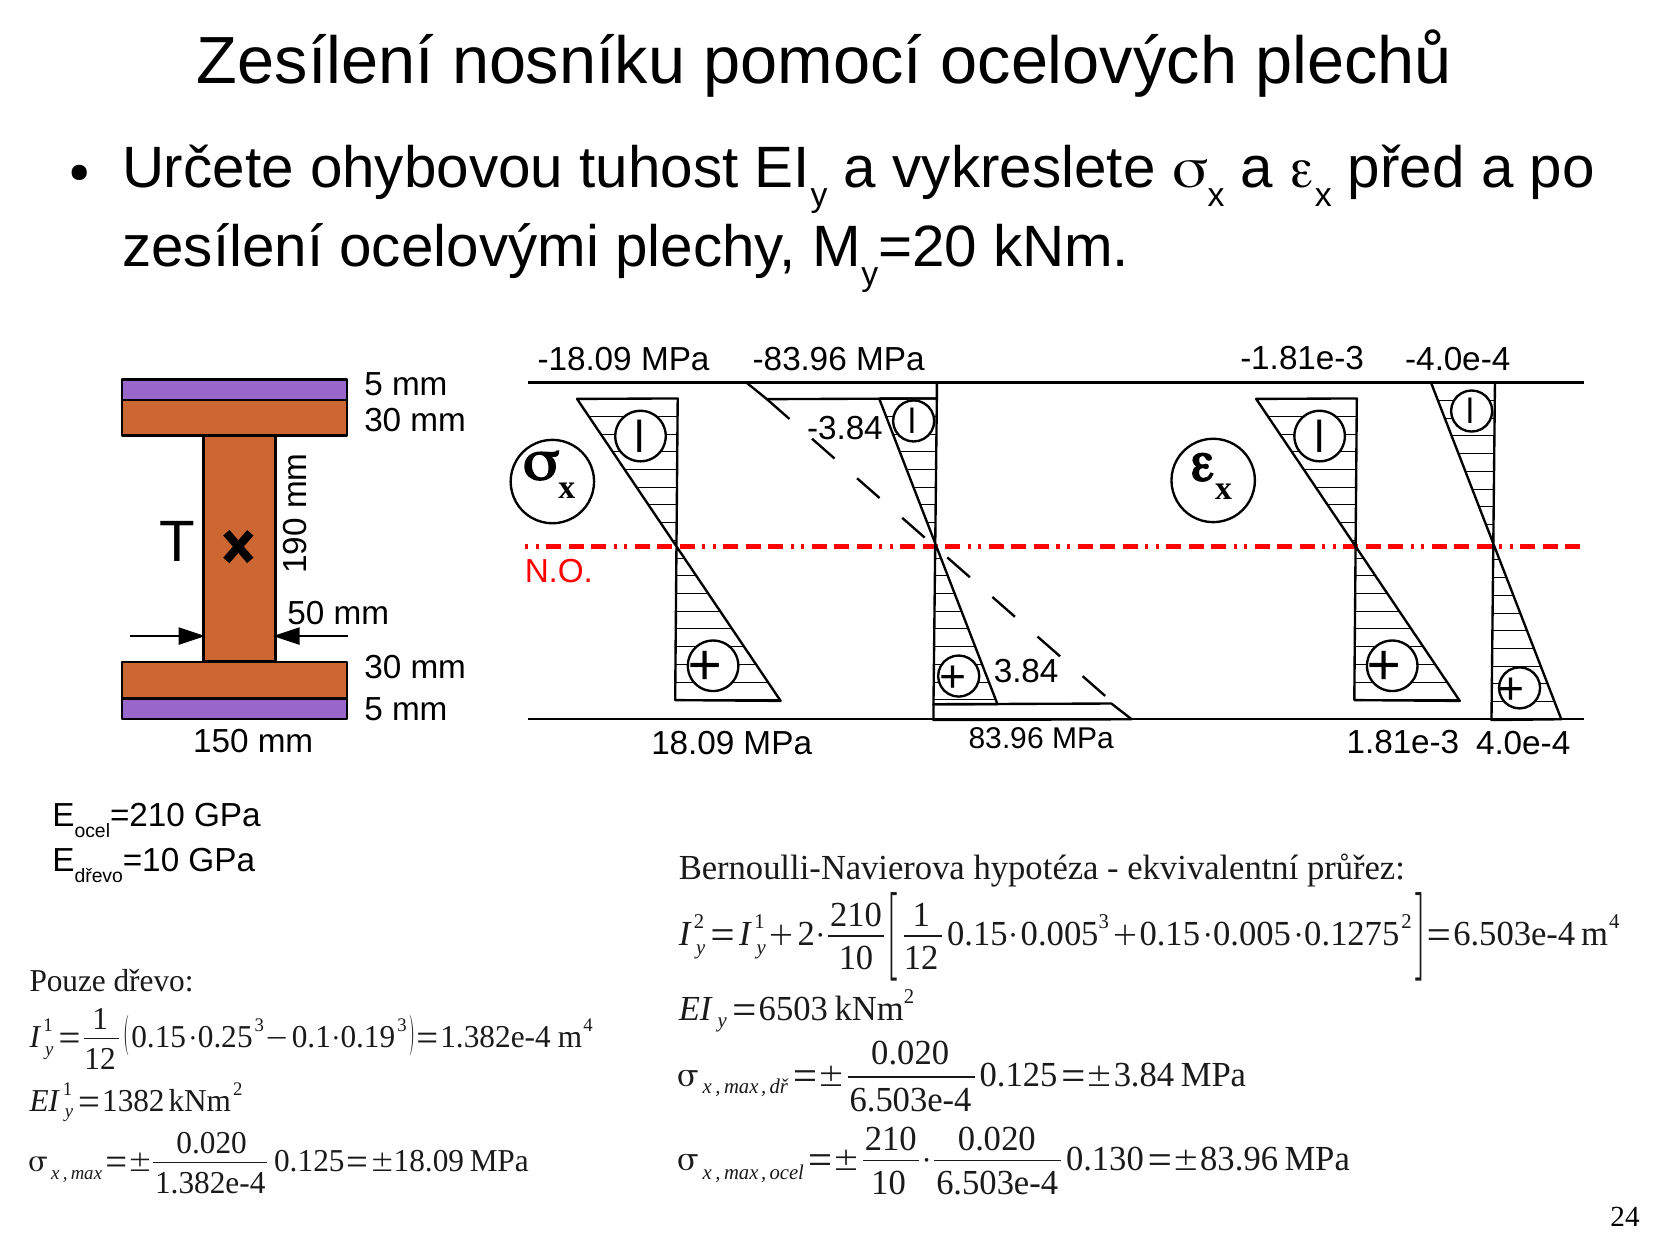

# Zesílení nosníku pomocí ocelových plechů
Určete ohybovou tuhost EIy a vykreslete sx a ex před a po zesílení ocelovými plechy, My=20 kNm.
-1.81e-3
-18.09 MPa
-83.96 MPa
-4.0e-4
5 mm
–
–
–
–
30 mm
-3.84
sx
ex
190 mm
T
N.O.
50 mm
+
+
+
30 mm
3.84
+
5 mm
83.96 MPa
150 mm
1.81e-3
18.09 MPa
4.0e-4
Eocel=210 GPa
Edřevo=10 GPa
24